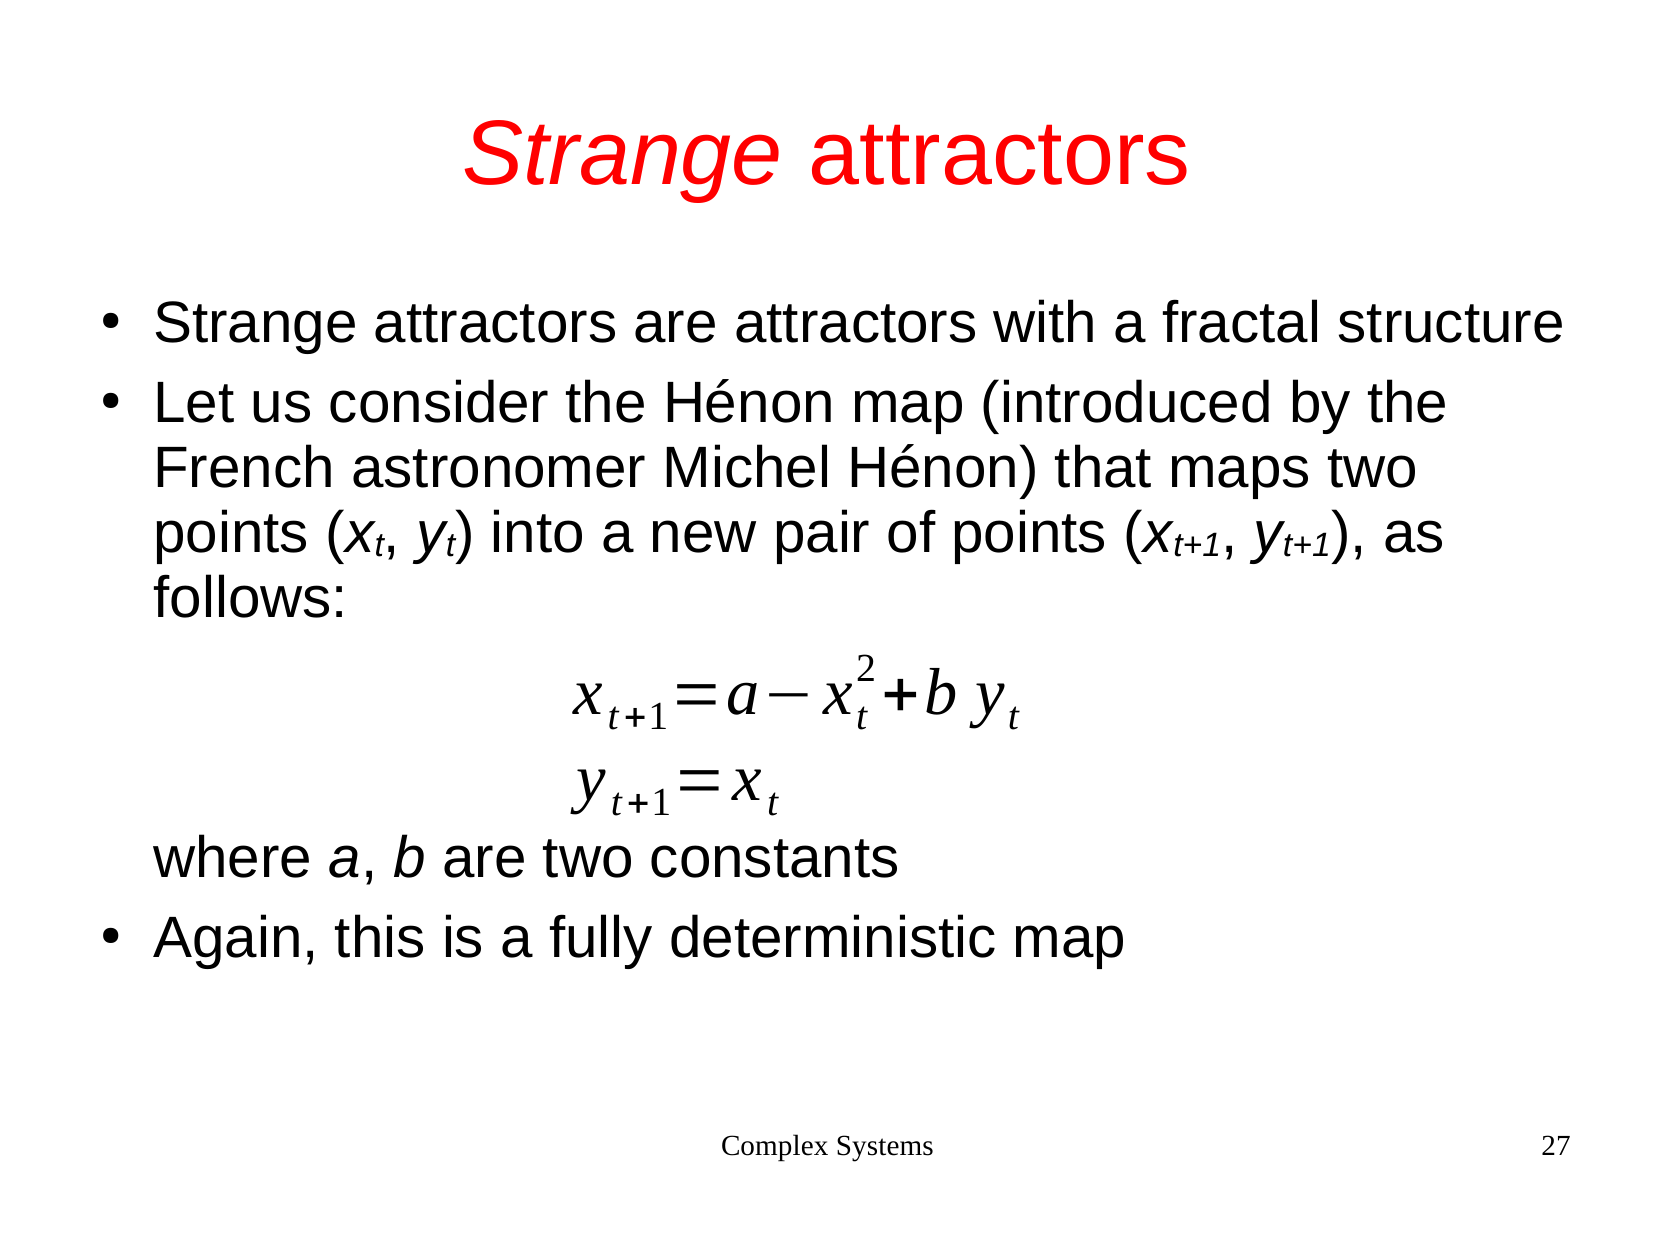

# Strange attractors
Strange attractors are attractors with a fractal structure
Let us consider the Hénon map (introduced by the French astronomer Michel Hénon) that maps two points (xt, yt) into a new pair of points (xt+1, yt+1), as follows:
where a, b are two constants
Again, this is a fully deterministic map
Complex Systems
27